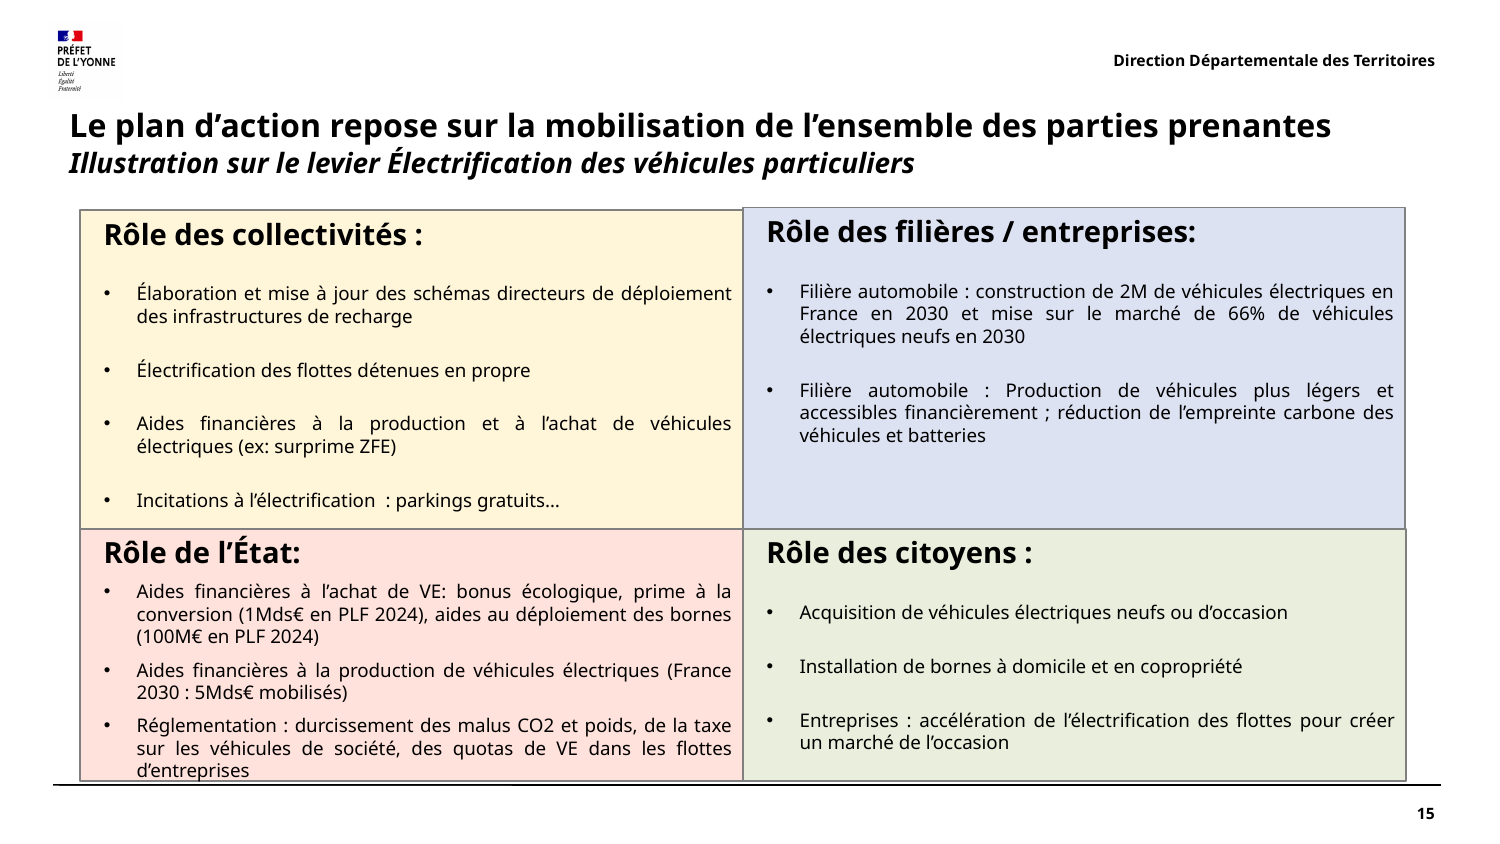

Direction Départementale des Territoires
# Le plan d’action repose sur la mobilisation de l’ensemble des parties prenantes Illustration sur le levier Électrification des véhicules particuliers
Rôle des filières / entreprises:
Filière automobile : construction de 2M de véhicules électriques en France en 2030 et mise sur le marché de 66% de véhicules électriques neufs en 2030
Filière automobile : Production de véhicules plus légers et accessibles financièrement ; réduction de l’empreinte carbone des véhicules et batteries
Rôle des collectivités :
Élaboration et mise à jour des schémas directeurs de déploiement des infrastructures de recharge
Électrification des flottes détenues en propre
Aides financières à la production et à l’achat de véhicules électriques (ex: surprime ZFE)
Incitations à l’électrification : parkings gratuits…
Déploiement des ZFE
Rôle de l’État:
Aides financières à l’achat de VE: bonus écologique, prime à la conversion (1Mds€ en PLF 2024), aides au déploiement des bornes (100M€ en PLF 2024)
Aides financières à la production de véhicules électriques (France 2030 : 5Mds€ mobilisés)
Réglementation : durcissement des malus CO2 et poids, de la taxe sur les véhicules de société, des quotas de VE dans les flottes d’entreprises
Rôle des citoyens :
Acquisition de véhicules électriques neufs ou d’occasion
Installation de bornes à domicile et en copropriété
Entreprises : accélération de l’électrification des flottes pour créer un marché de l’occasion
15